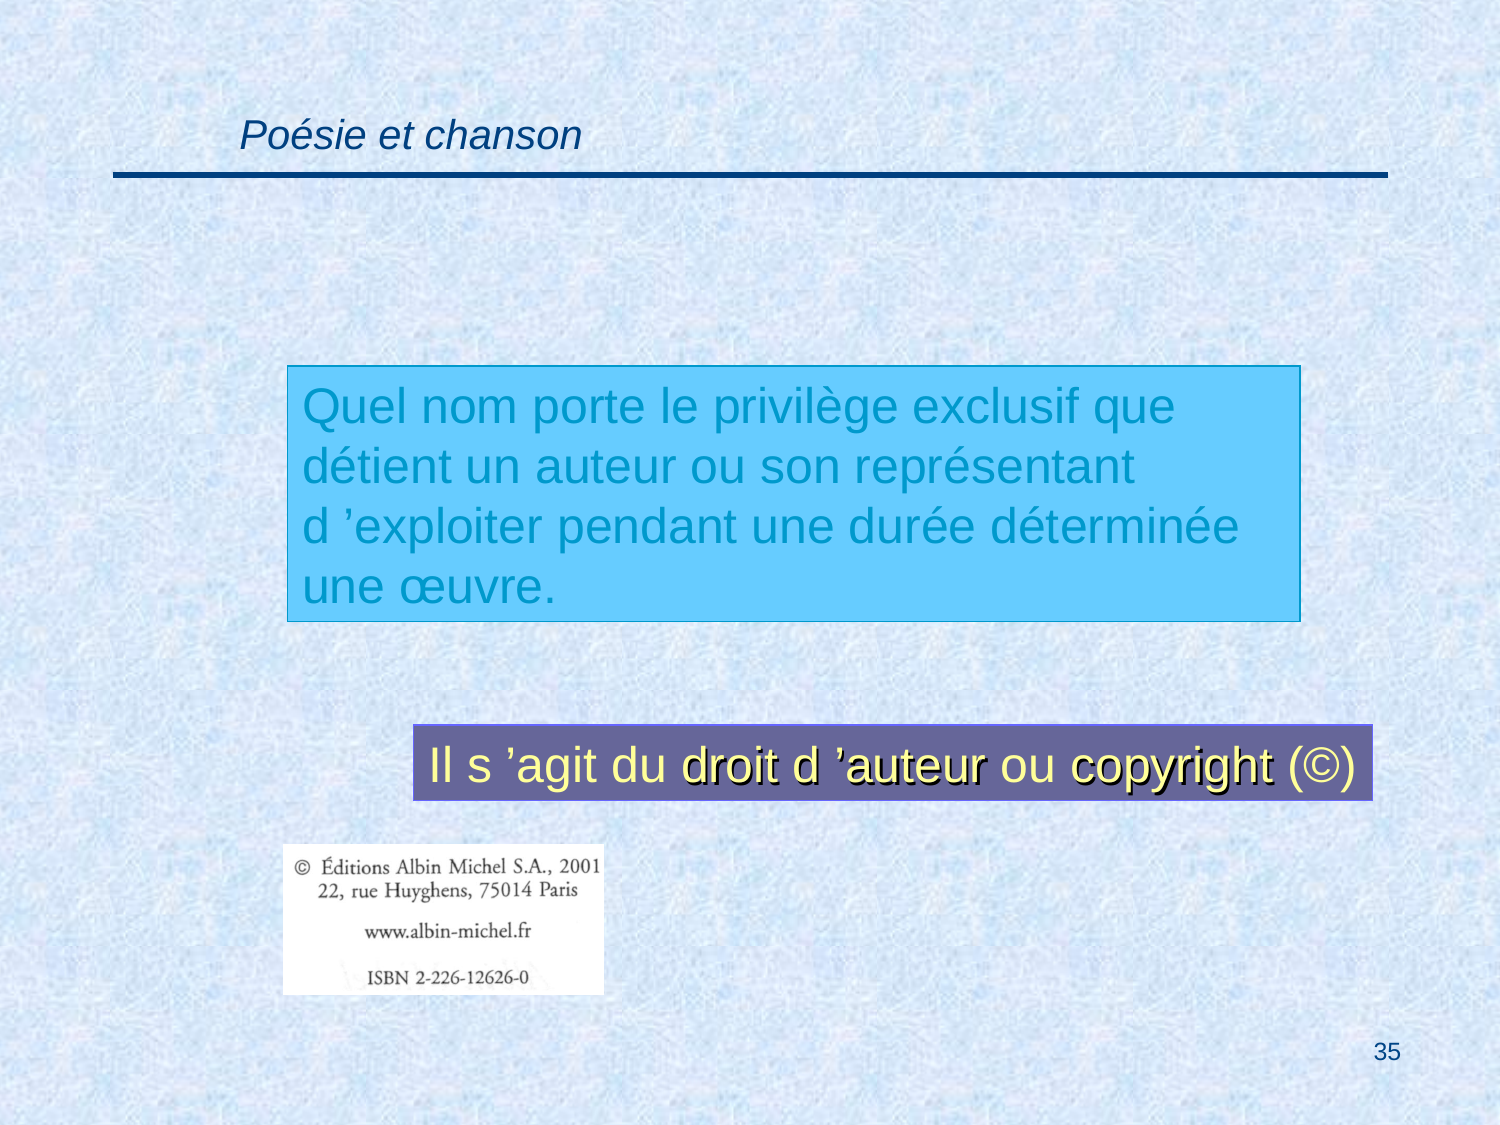

Poésie et chanson
Quel nom porte le privilège exclusif que détient un auteur ou son représentant d ’exploiter pendant une durée déterminée une œuvre.
Il s ’agit du droit d ’auteur ou copyright (©)
35